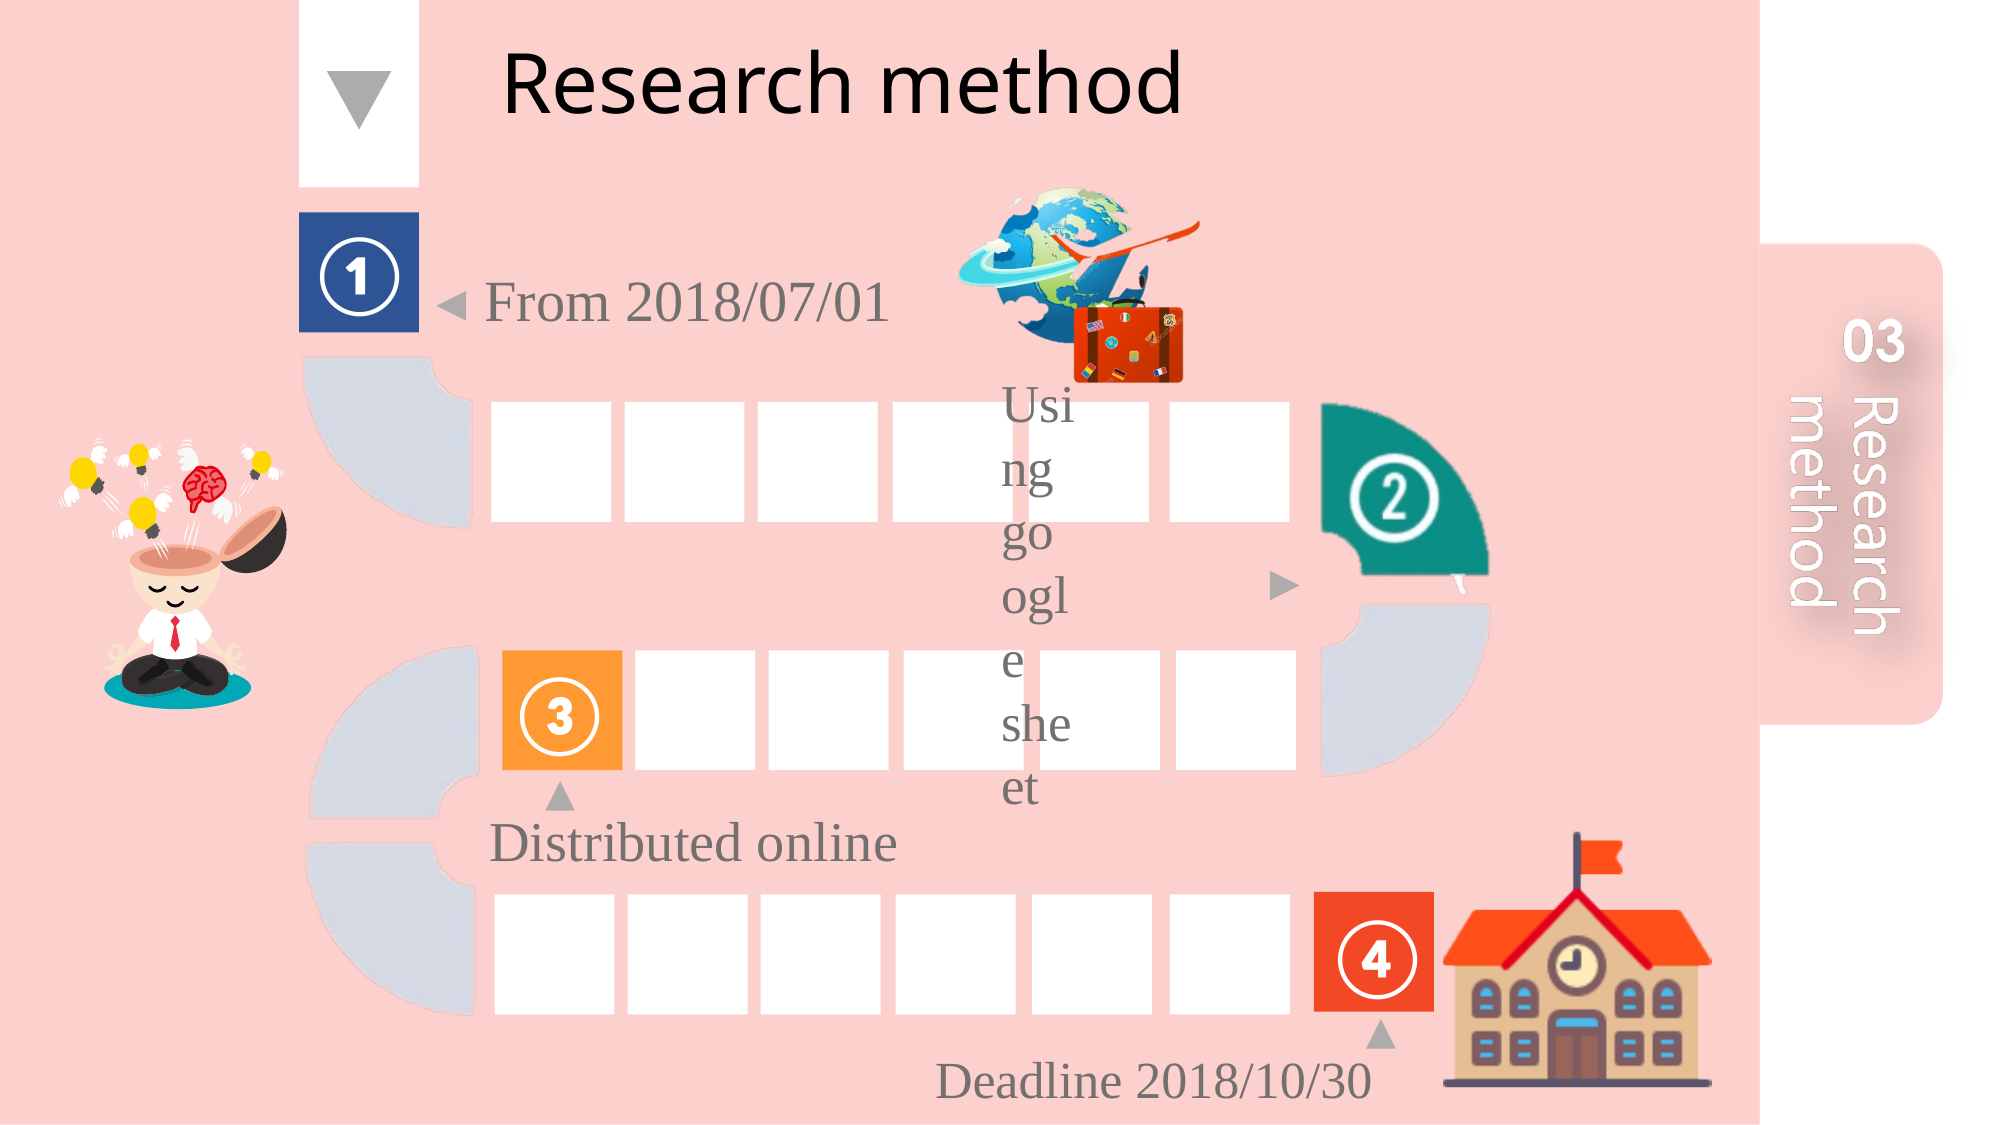

# Research method
①
From 2018/07/01
Using google sheet
③
Distributed online
④
Deadline 2018/10/30